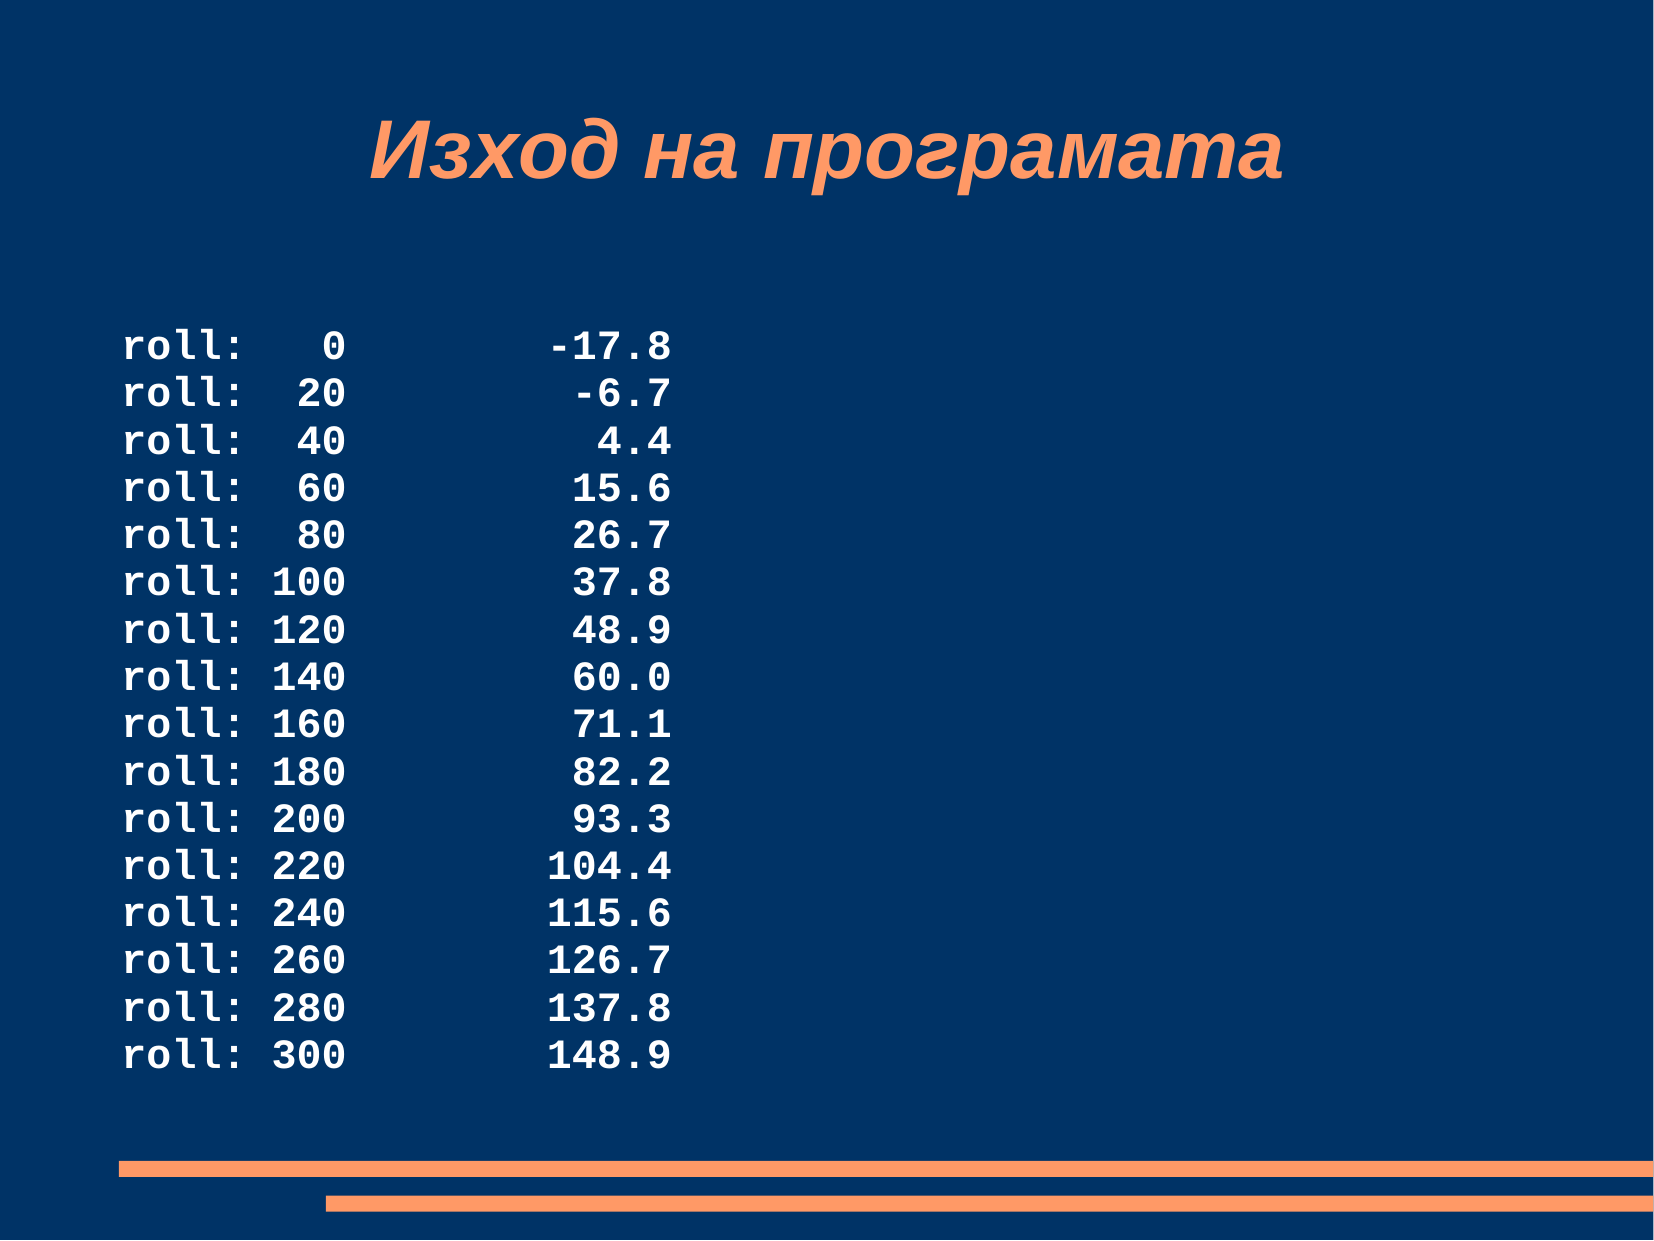

# Изход на програмата
roll: 0 -17.8
roll: 20 -6.7
roll: 40 4.4
roll: 60 15.6
roll: 80 26.7
roll: 100 37.8
roll: 120 48.9
roll: 140 60.0
roll: 160 71.1
roll: 180 82.2
roll: 200 93.3
roll: 220 104.4
roll: 240 115.6
roll: 260 126.7
roll: 280 137.8
roll: 300 148.9